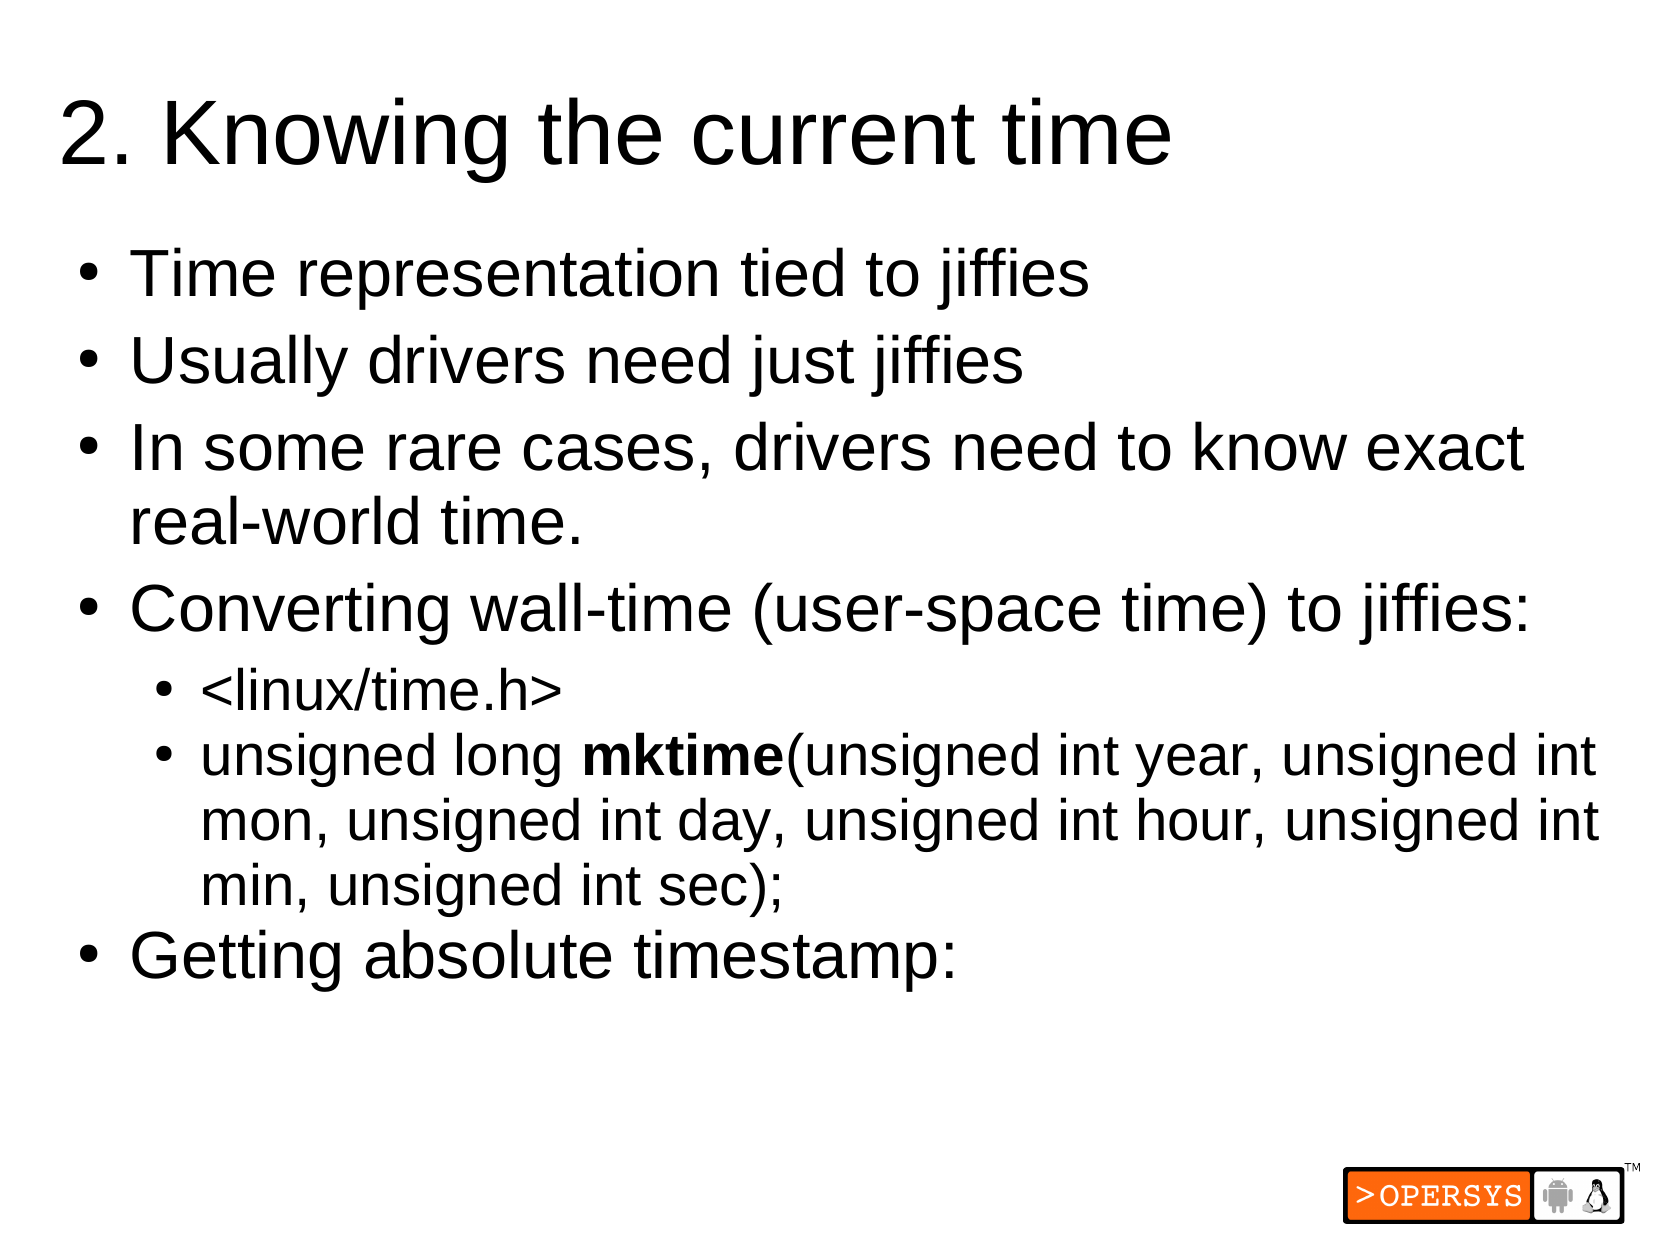

# 2. Knowing the current time
Time representation tied to jiffies
Usually drivers need just jiffies
In some rare cases, drivers need to know exact real-world time.
Converting wall-time (user-space time) to jiffies:
<linux/time.h>
unsigned long mktime(unsigned int year, unsigned int mon, unsigned int day, unsigned int hour, unsigned int min, unsigned int sec);
Getting absolute timestamp: